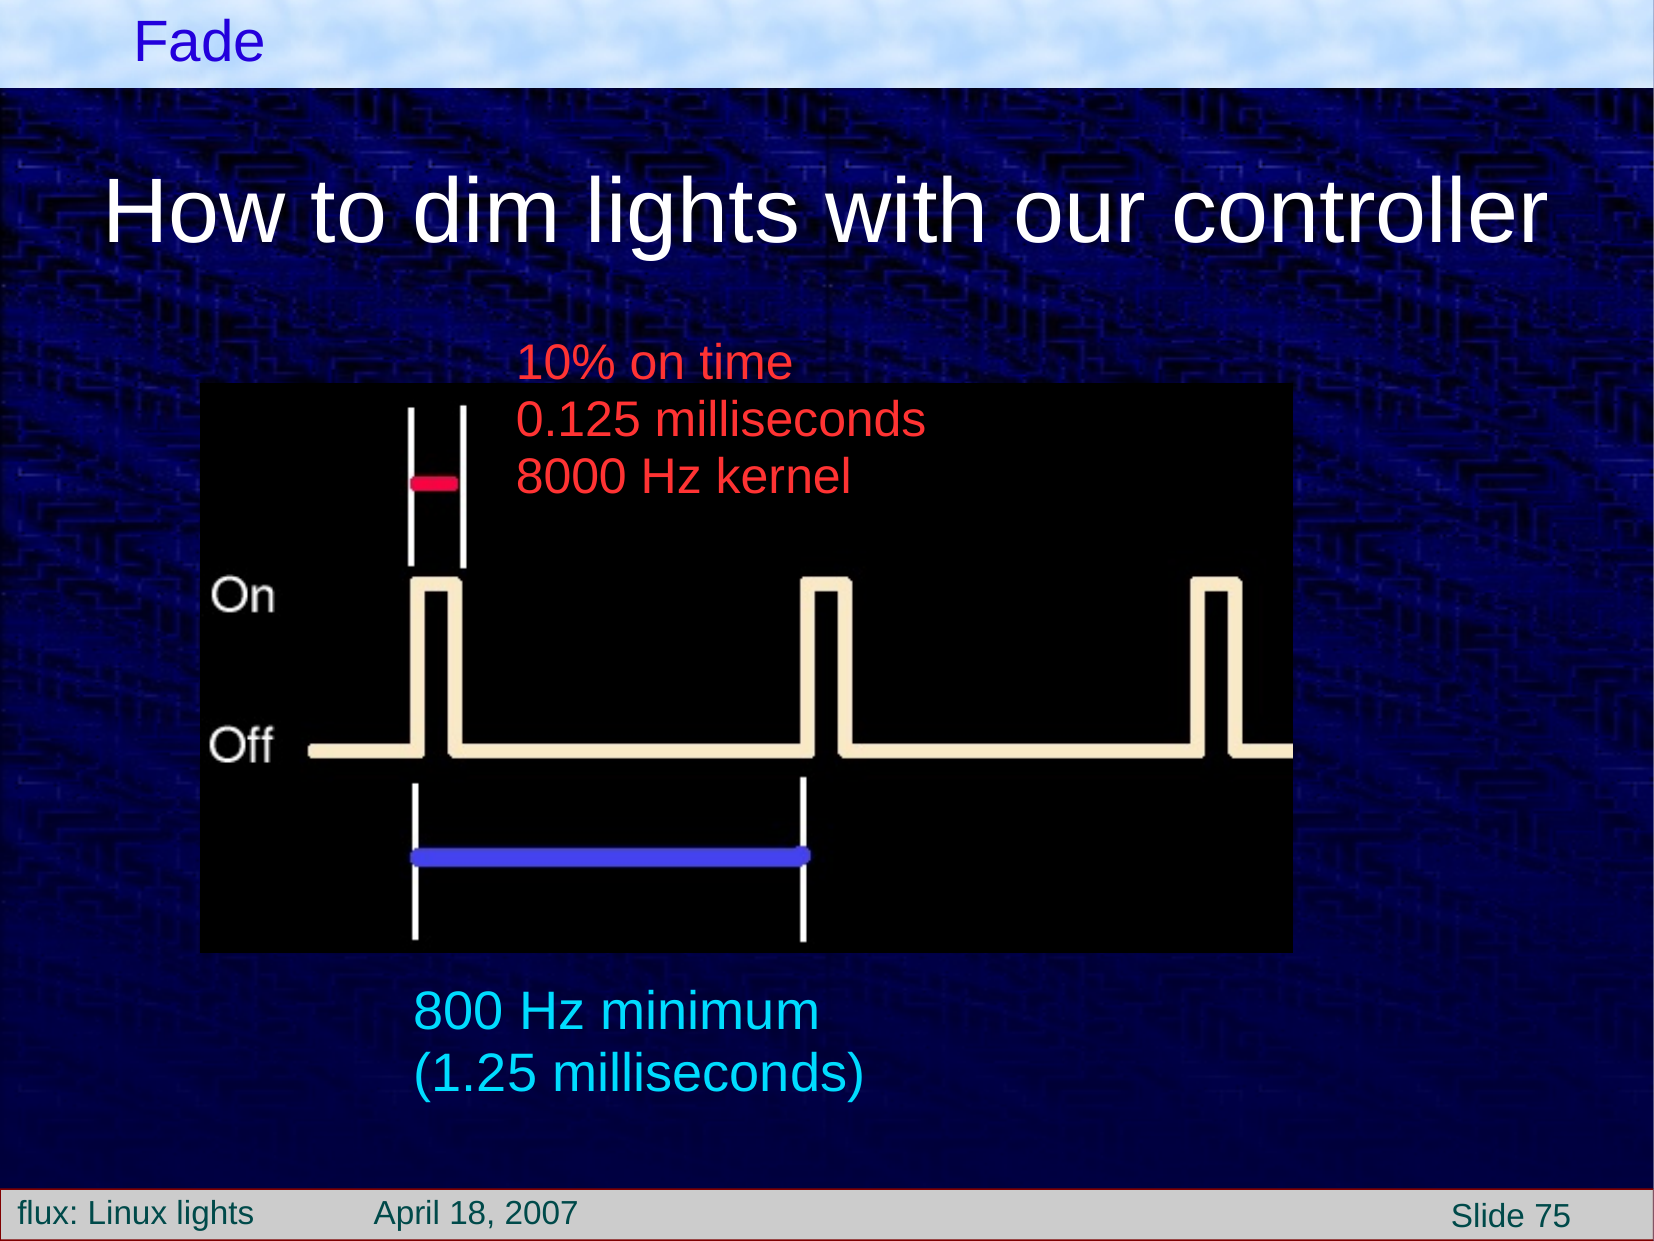

Fade
# How to dim lights with our controller
10% on time
0.125 milliseconds
8000 Hz kernel
800 Hz minimum
(1.25 milliseconds)
flux: Linux lights	April 18, 2007
Slide